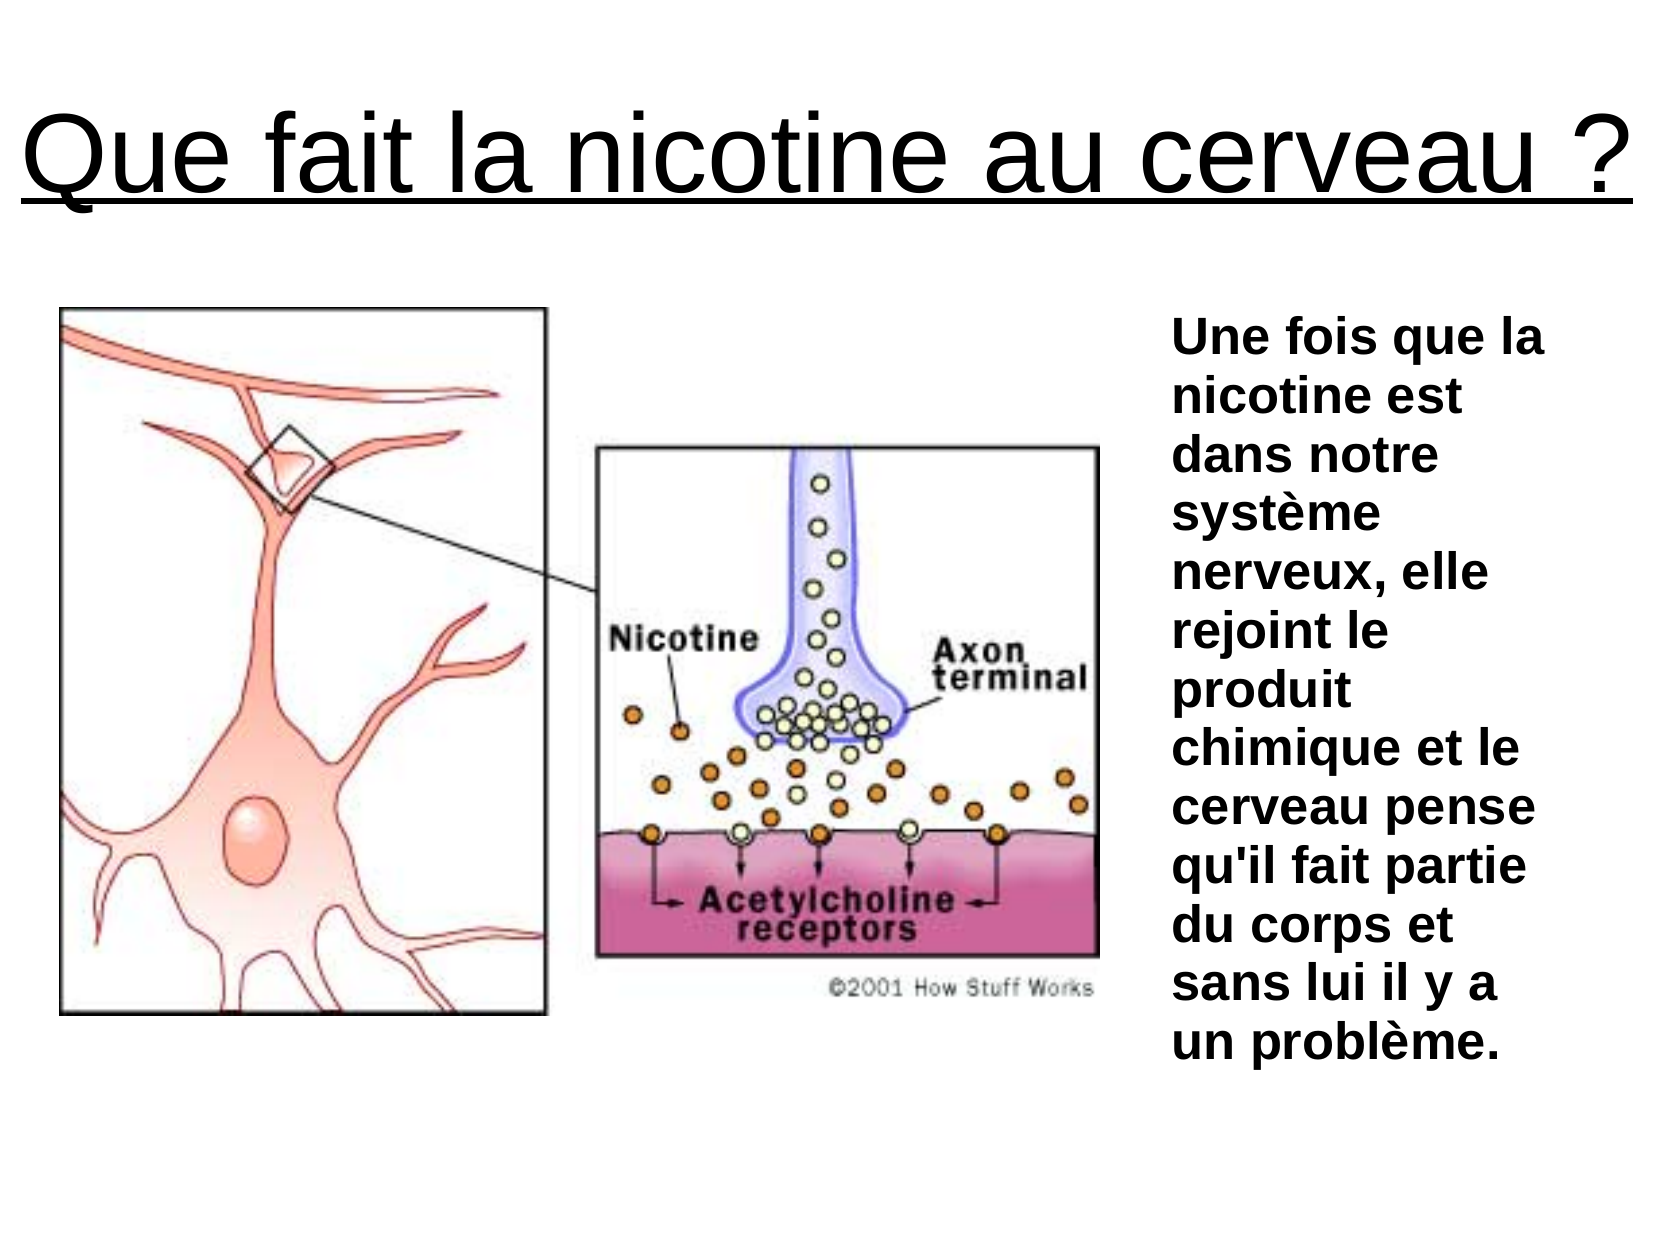

# Que fait la nicotine au cerveau ?
Une fois que la nicotine est dans notre système nerveux, elle rejoint le produit chimique et le cerveau pense qu'il fait partie du corps et sans lui il y a un problème.